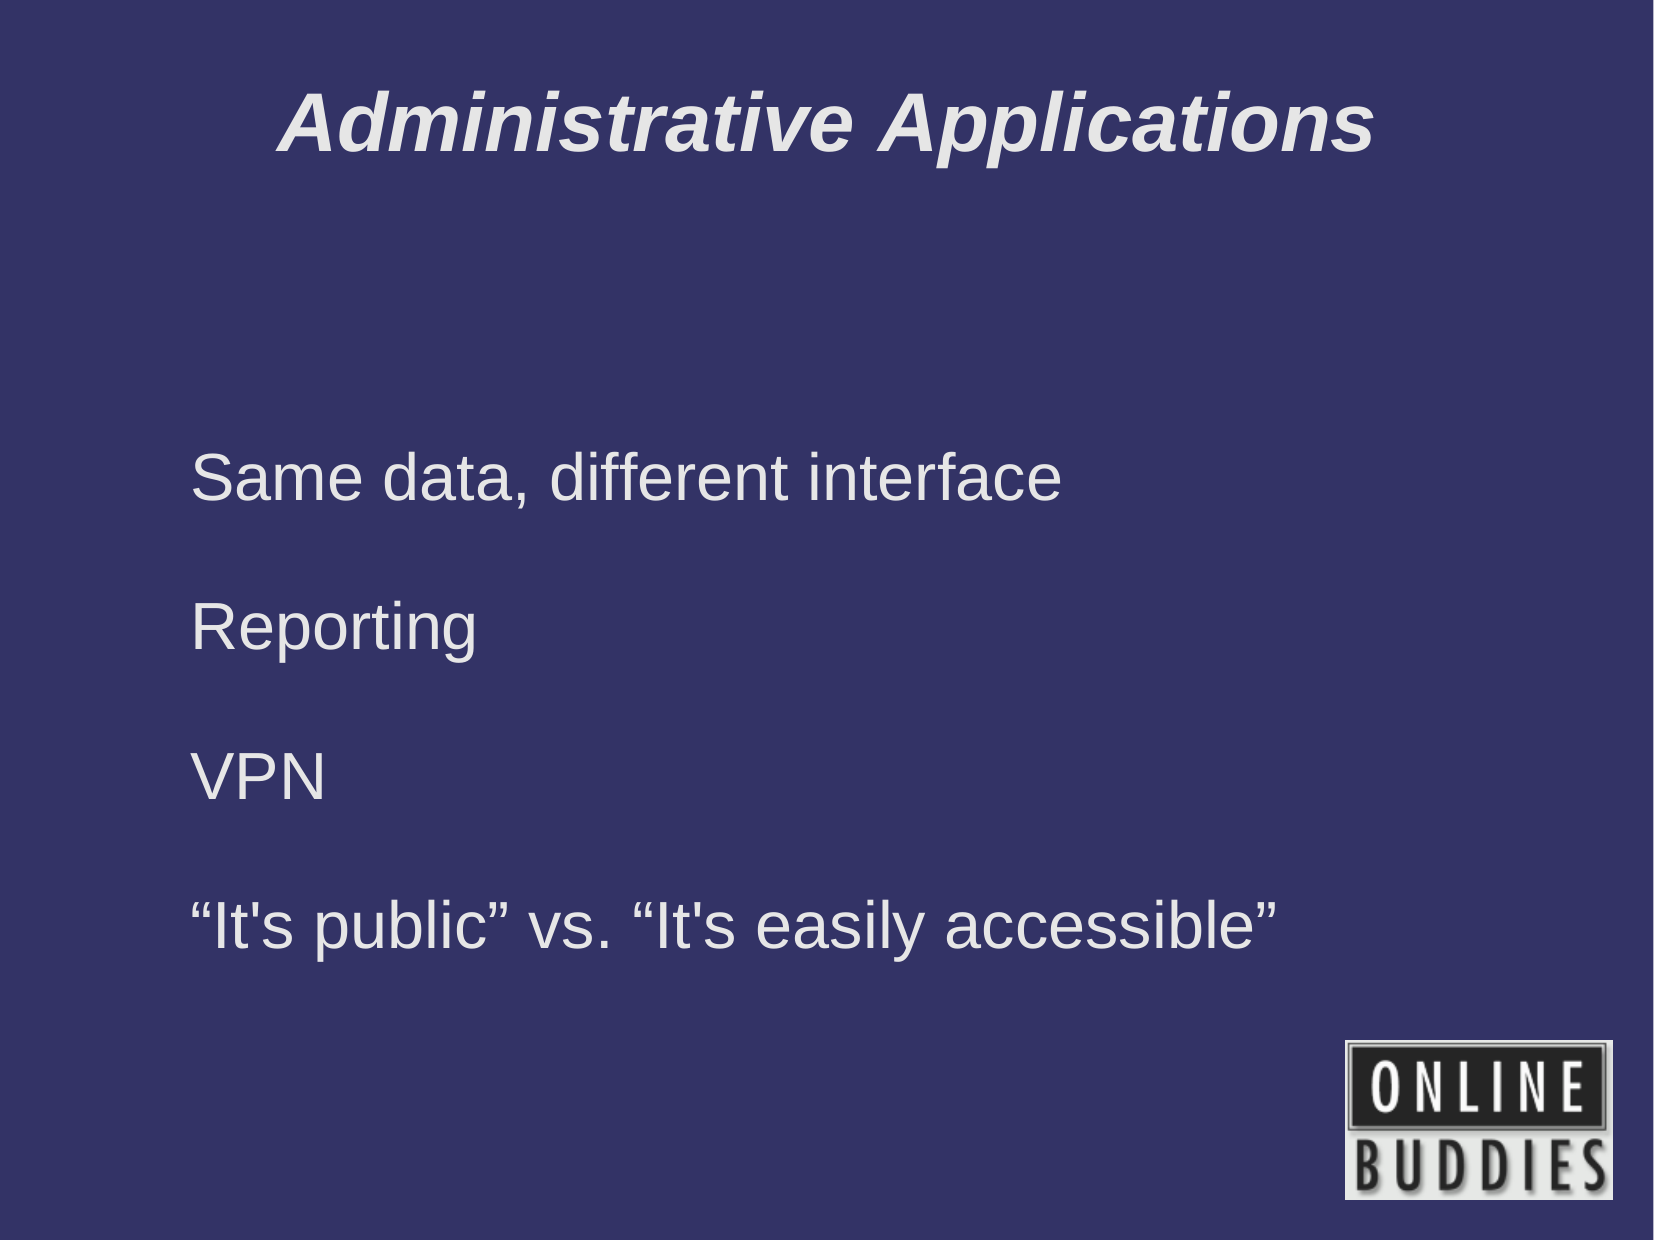

# Administrative Applications
Same data, different interface
Reporting
VPN
“It's public” vs. “It's easily accessible”